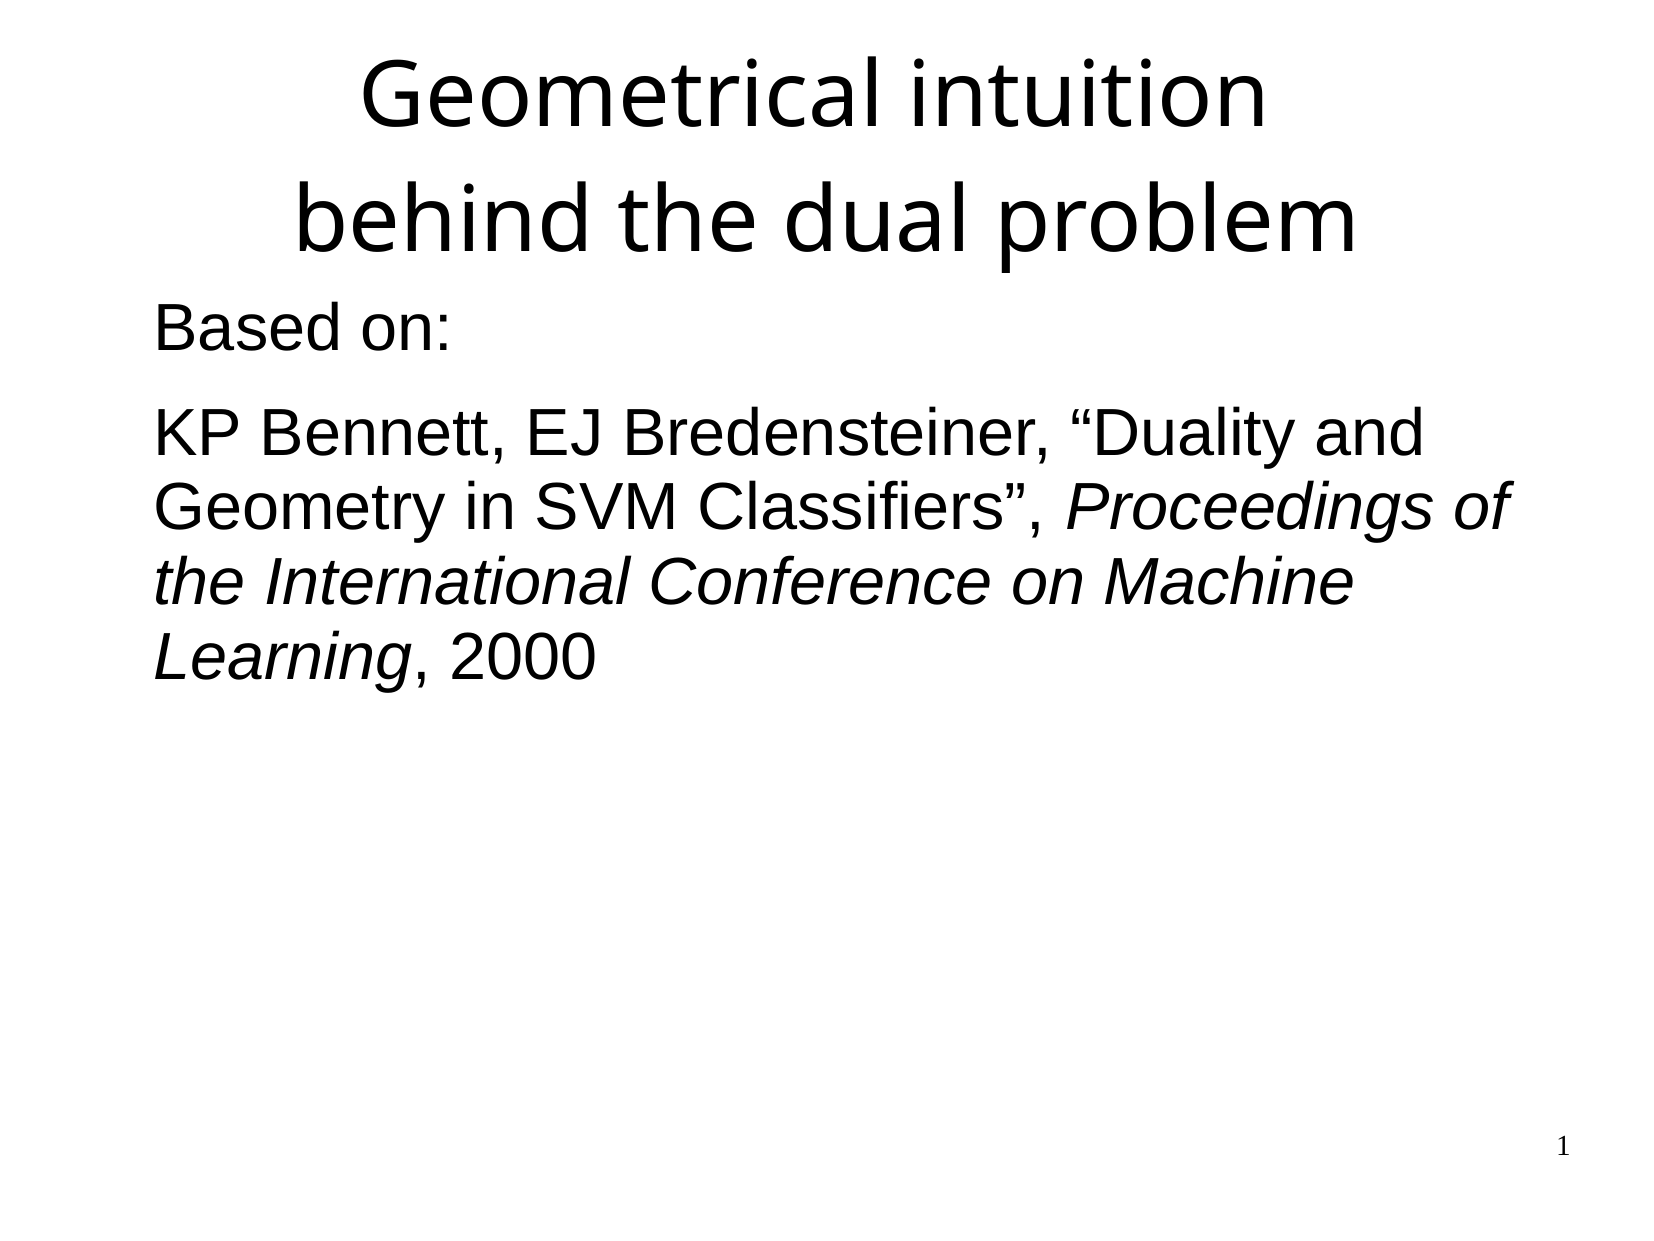

# Geometrical intuition behind the dual problem
Based on:
KP Bennett, EJ Bredensteiner, “Duality and Geometry in SVM Classifiers”, Proceedings of the International Conference on Machine Learning, 2000
1